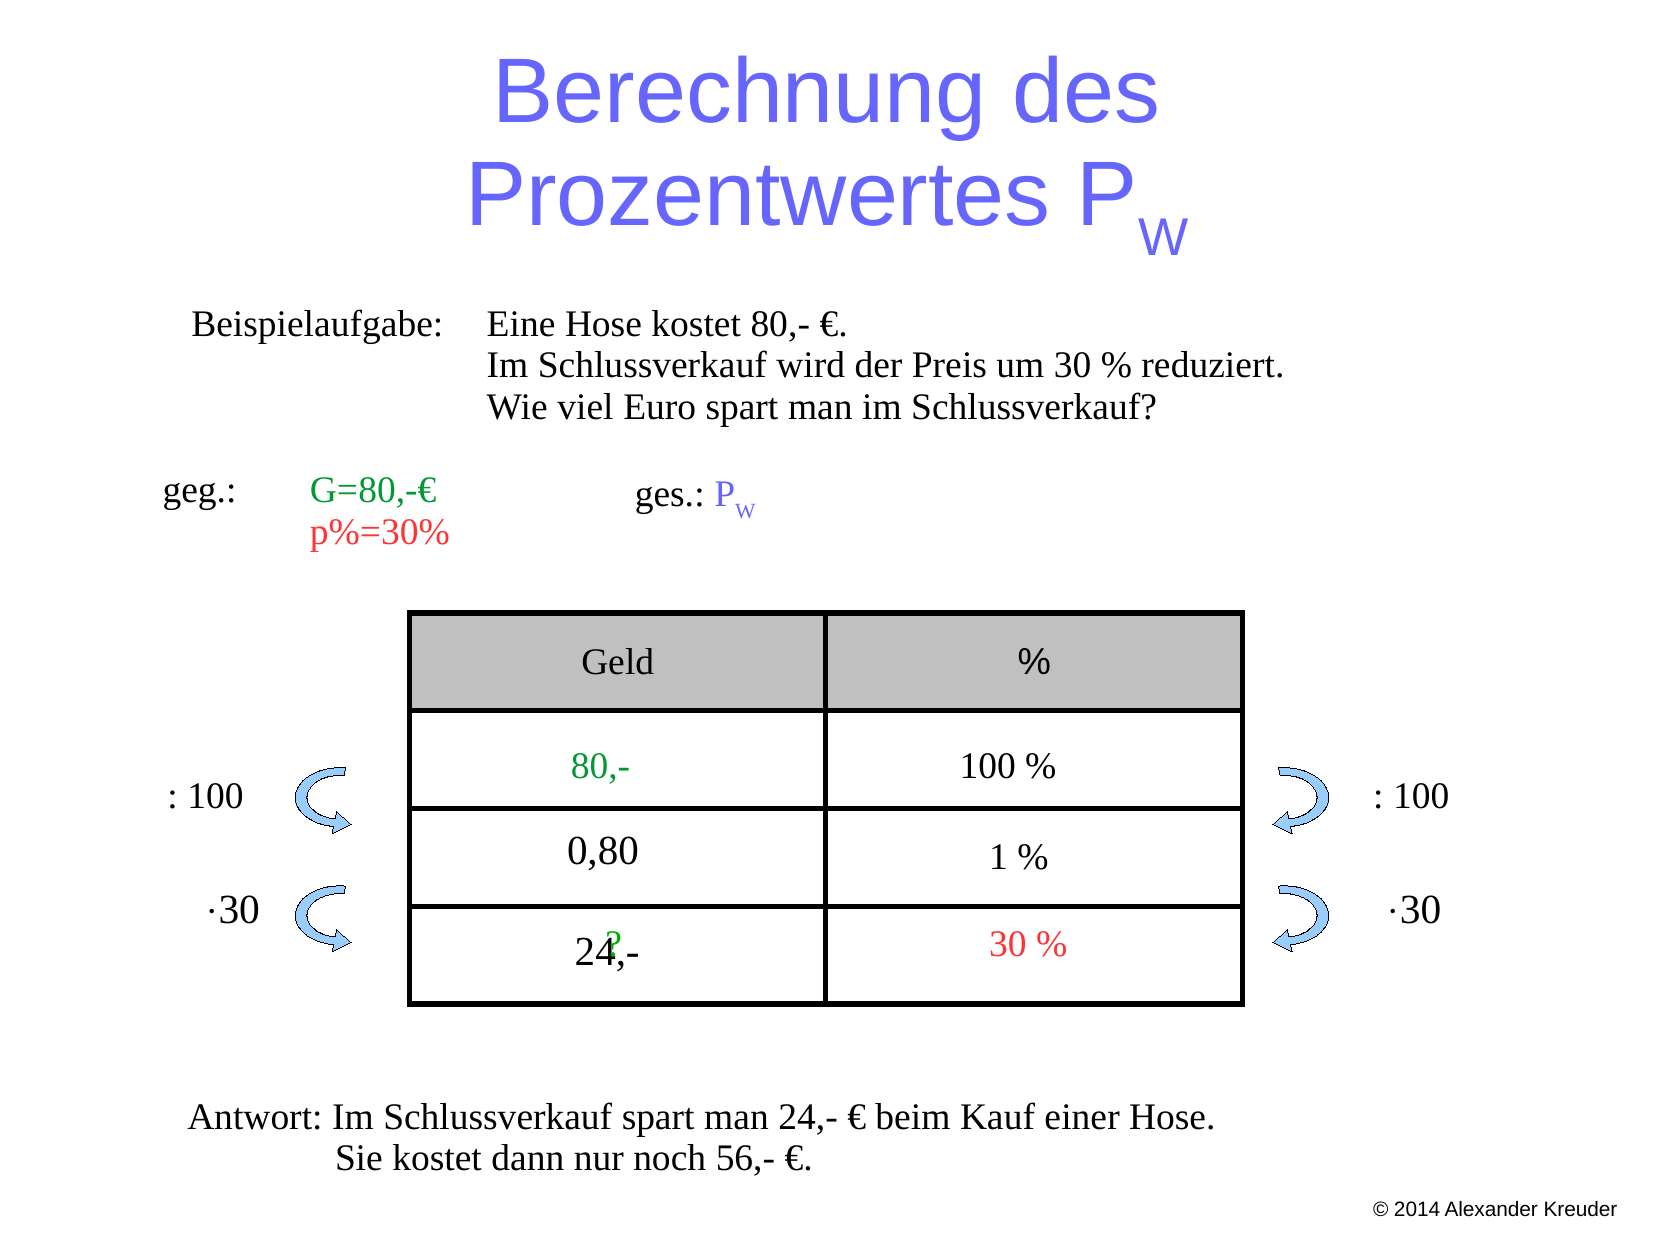

# Berechnung des Prozentwertes PW
Beispielaufgabe:	Eine Hose kostet 80,- €.
				Im Schlussverkauf wird der Preis um 30 % reduziert.
				Wie viel Euro spart man im Schlussverkauf?
geg.:	G=80,-€
		p%=30%
ges.: PW
| Geld | % |
| --- | --- |
| | |
| | |
| | |
80,-
100 %
: 100
: 100
1 %
?
30 %
Antwort: Im Schlussverkauf spart man 24,- € beim Kauf einer Hose.
		Sie kostet dann nur noch 56,- €.